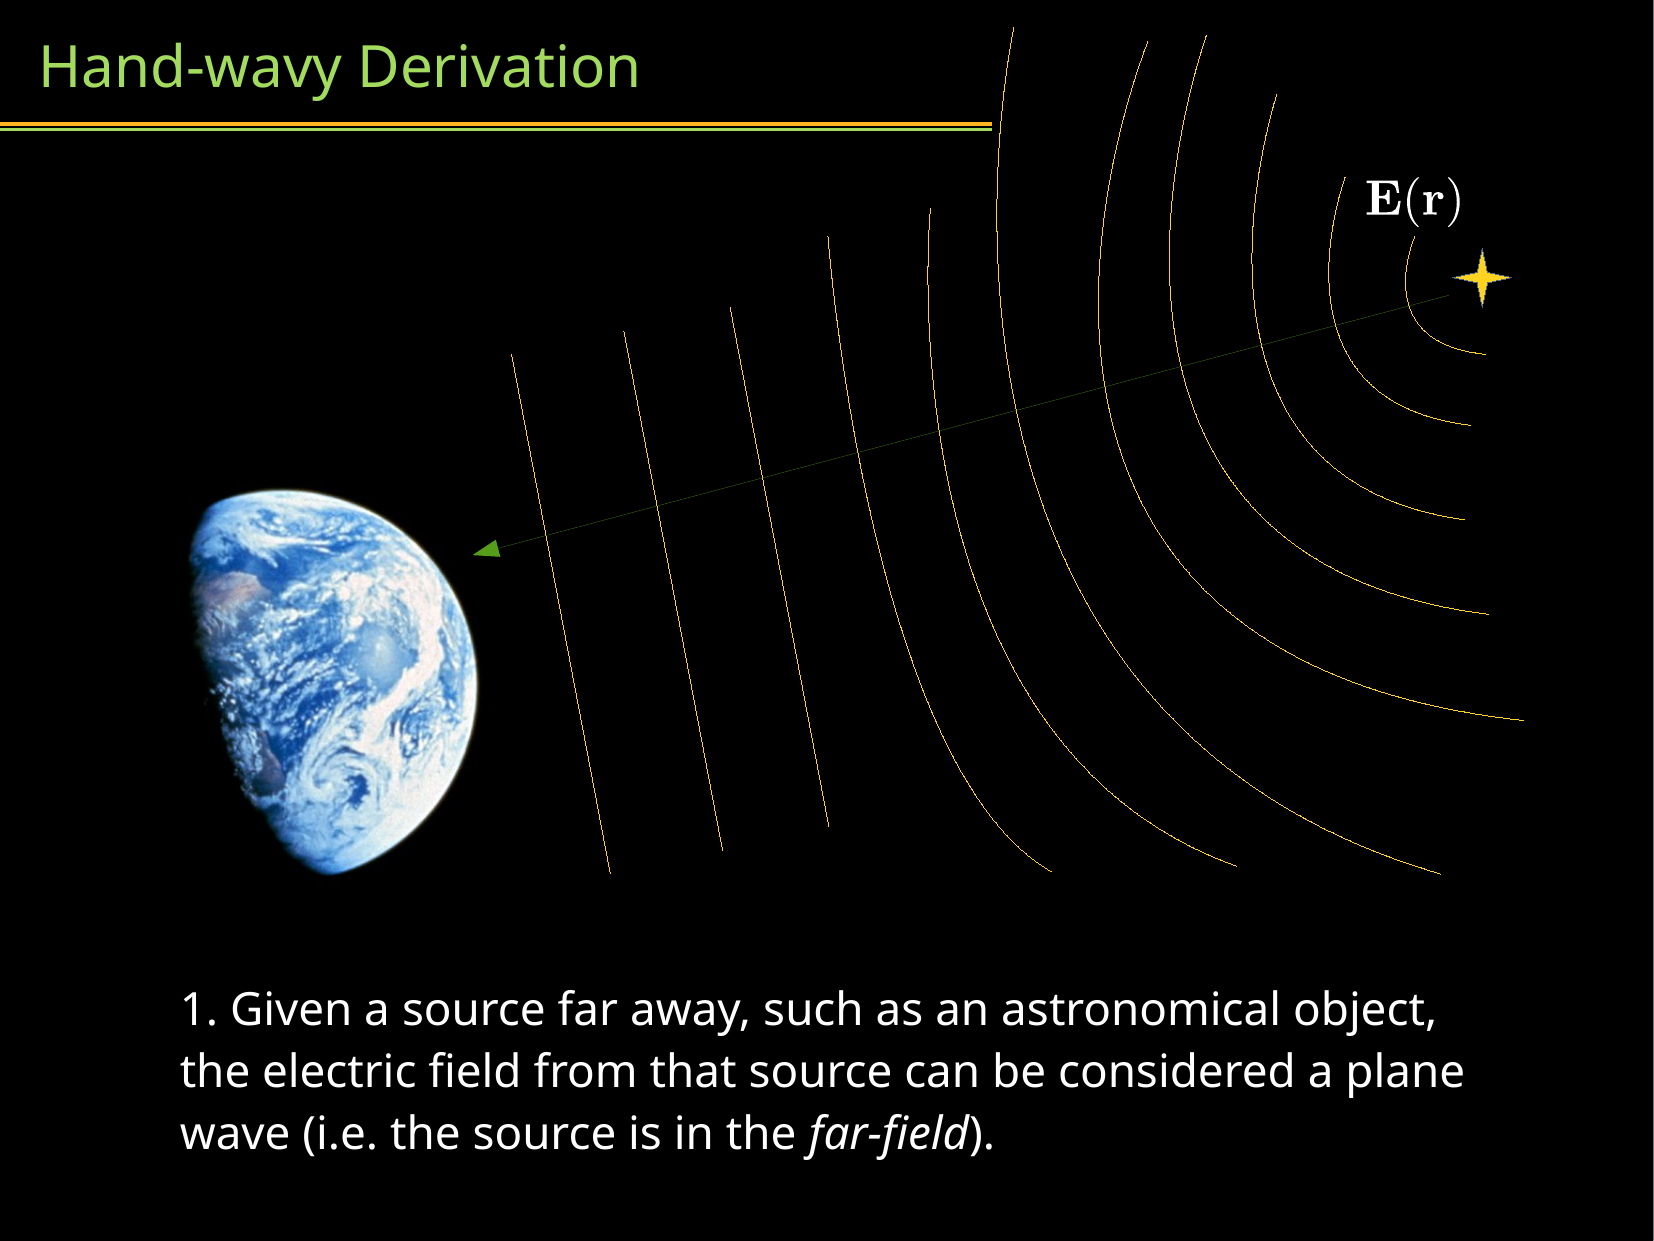

Hand-wavy Derivation
1. Given a source far away, such as an astronomical object, the electric field from that source can be considered a plane wave (i.e. the source is in the far-field).
NASSP 2016
10